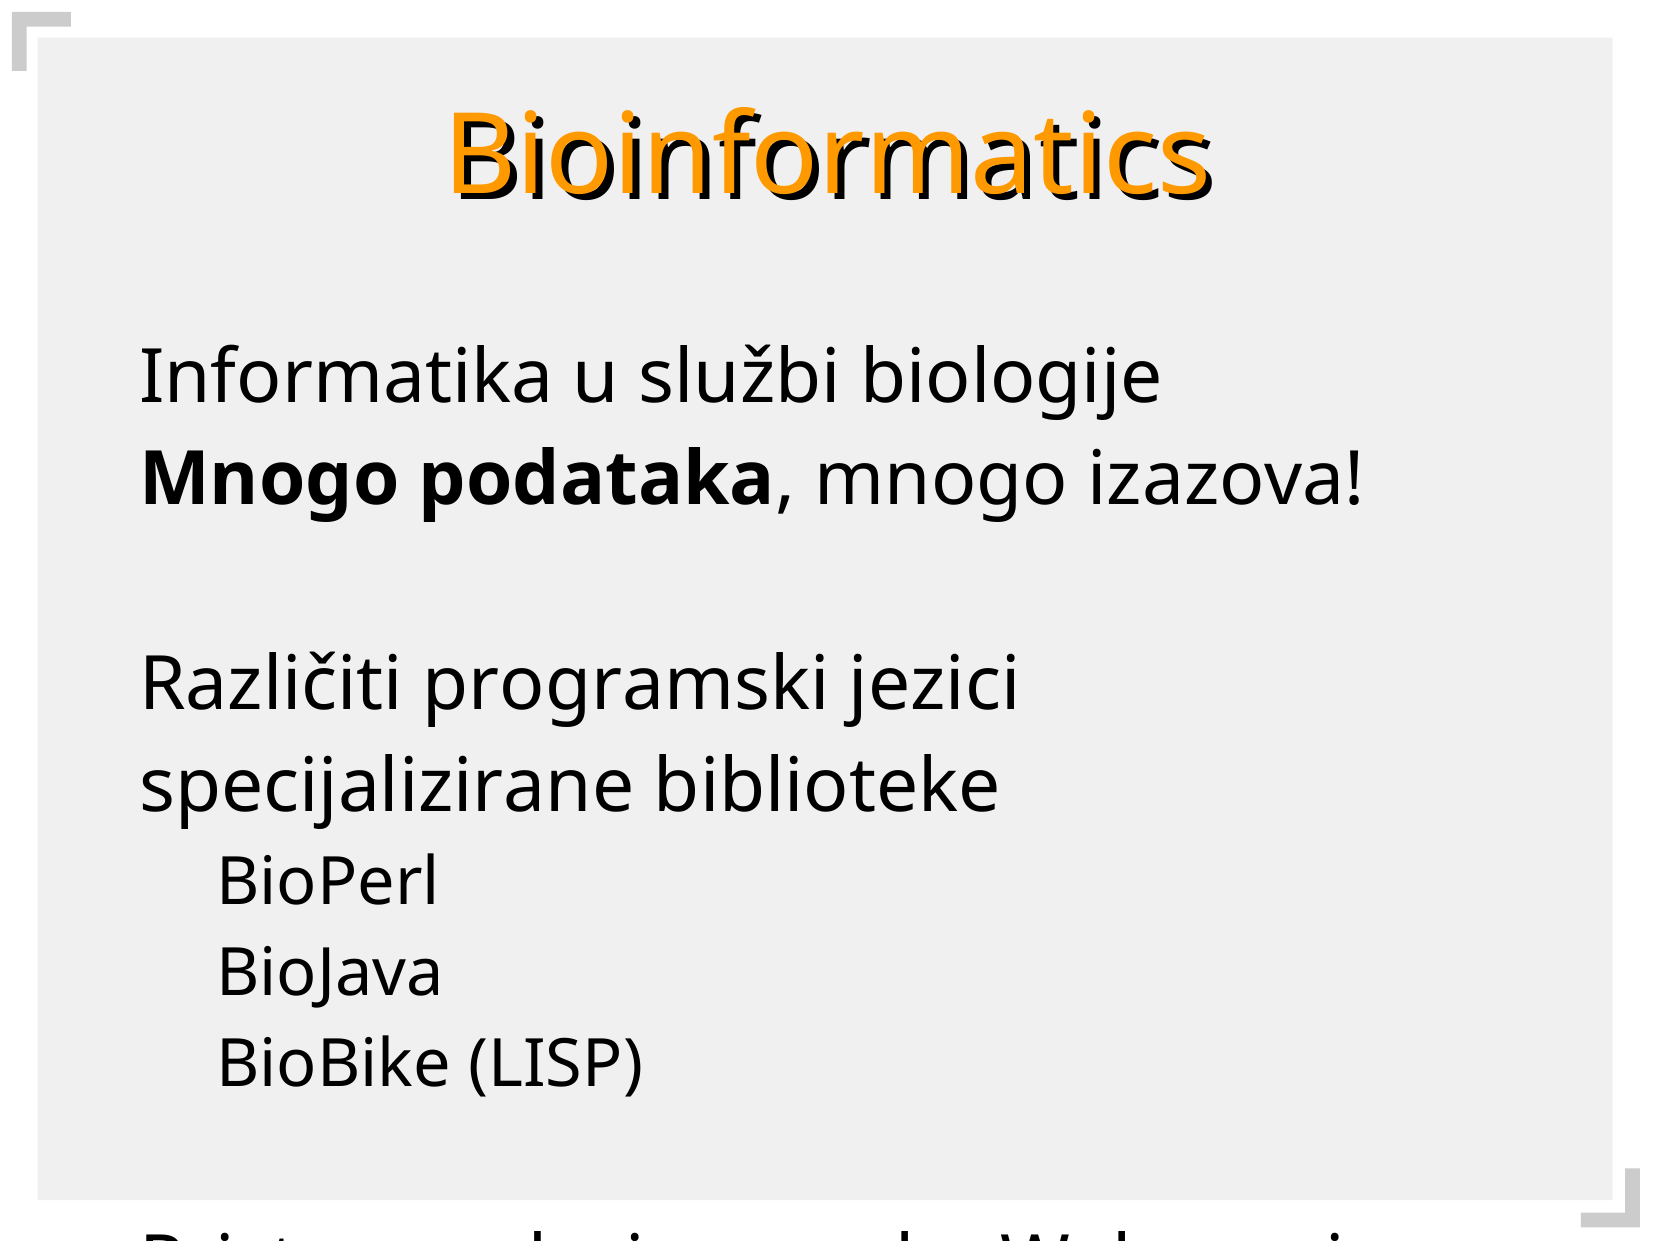

# Bioinformatics
Informatika u službi biologije
Mnogo podataka, mnogo izazova!
Različiti programski jezici
specijalizirane biblioteke
BioPerl
BioJava
BioBike (LISP)
Pristup podacima preko Web servisa